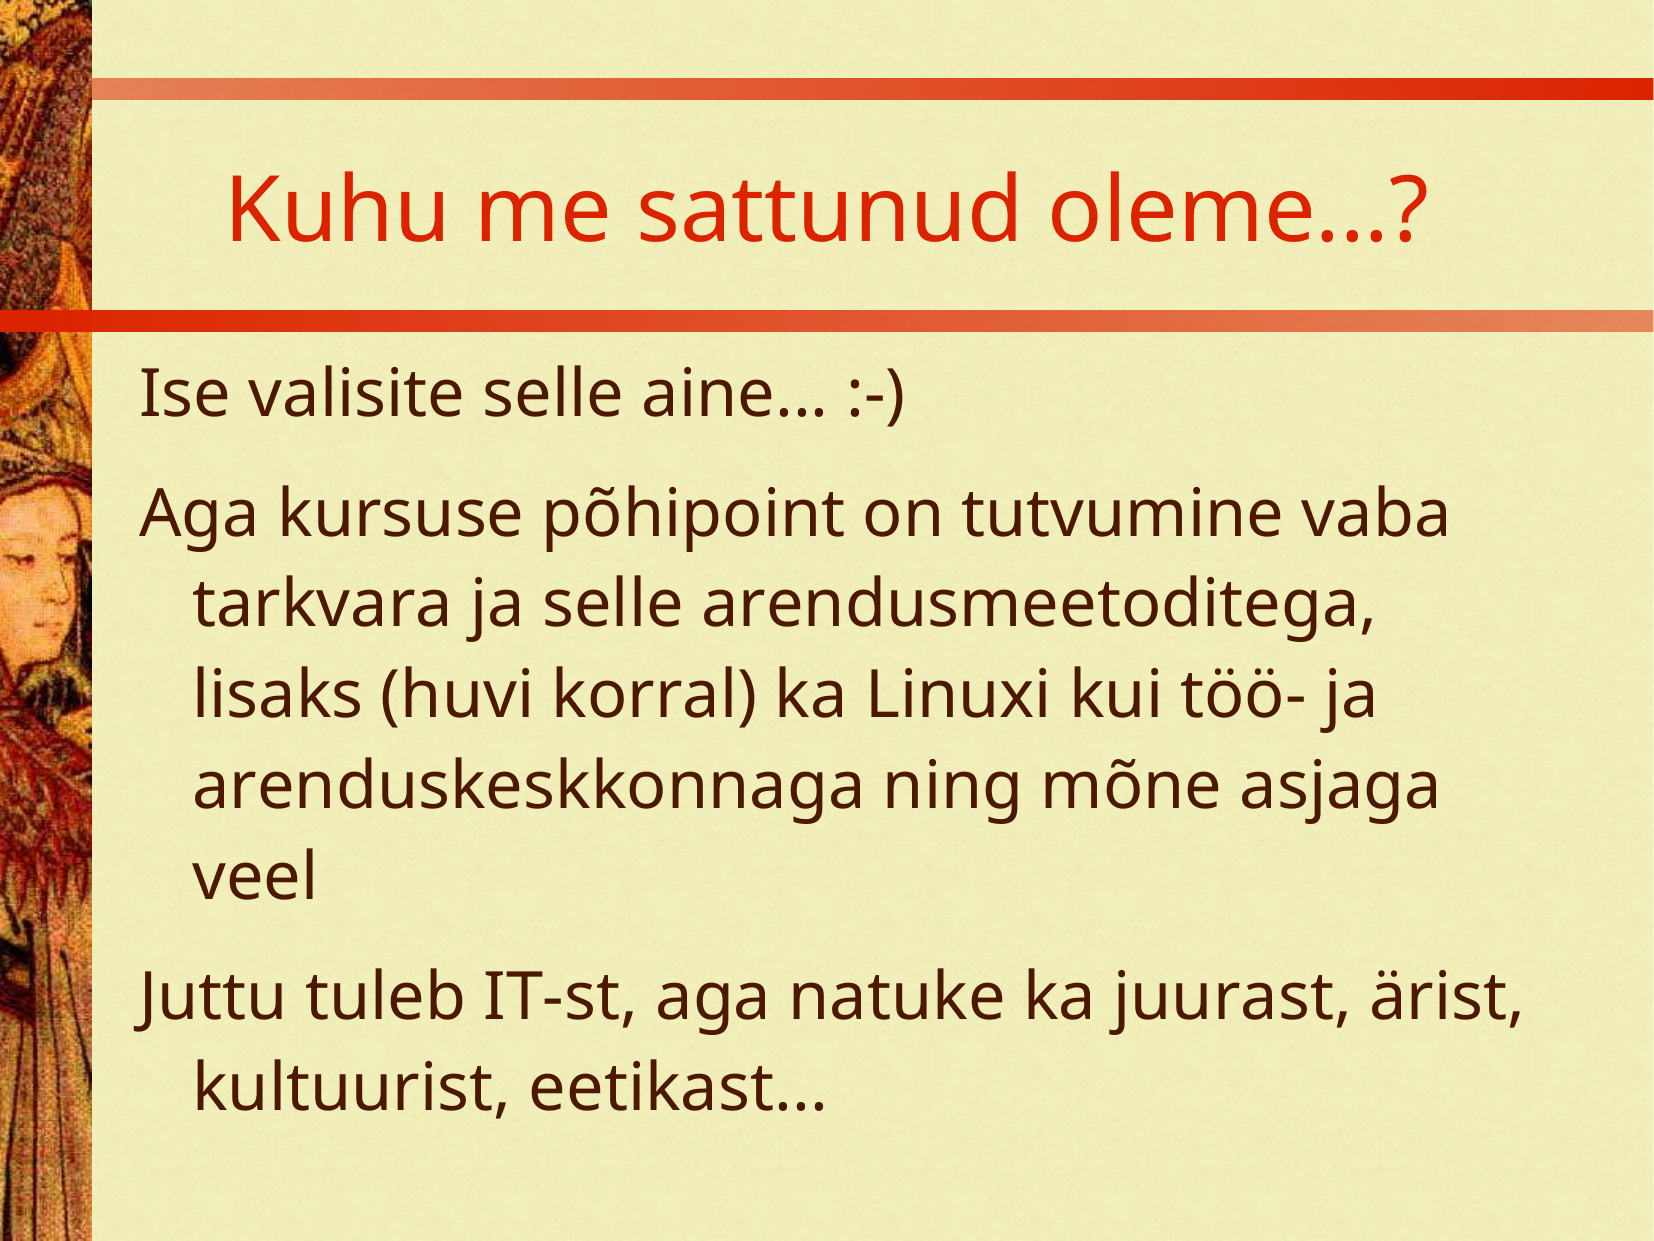

# Kuhu me sattunud oleme...?
Ise valisite selle aine... :-)
Aga kursuse põhipoint on tutvumine vaba tarkvara ja selle arendusmeetoditega, lisaks (huvi korral) ka Linuxi kui töö- ja arenduskeskkonnaga ning mõne asjaga veel
Juttu tuleb IT-st, aga natuke ka juurast, ärist, kultuurist, eetikast...